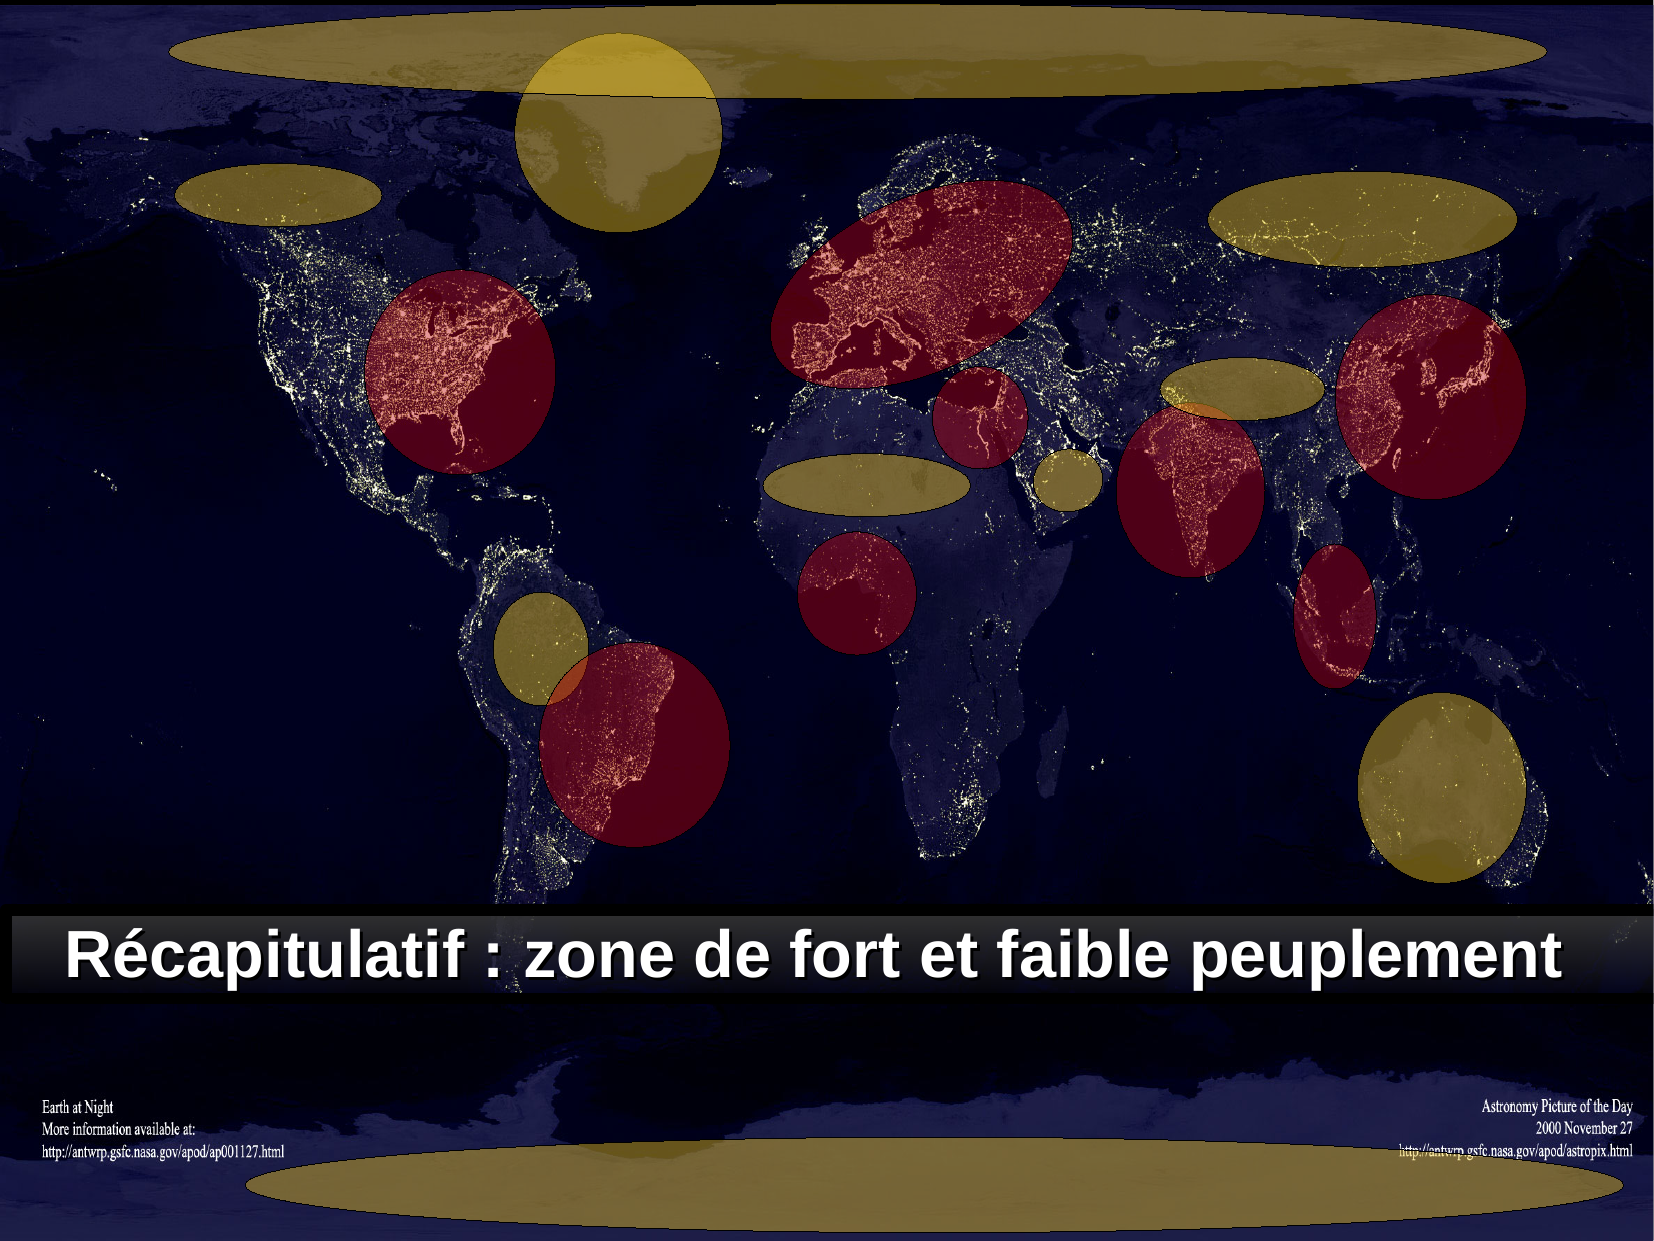

Récapitulatif : zone de fort et faible peuplement